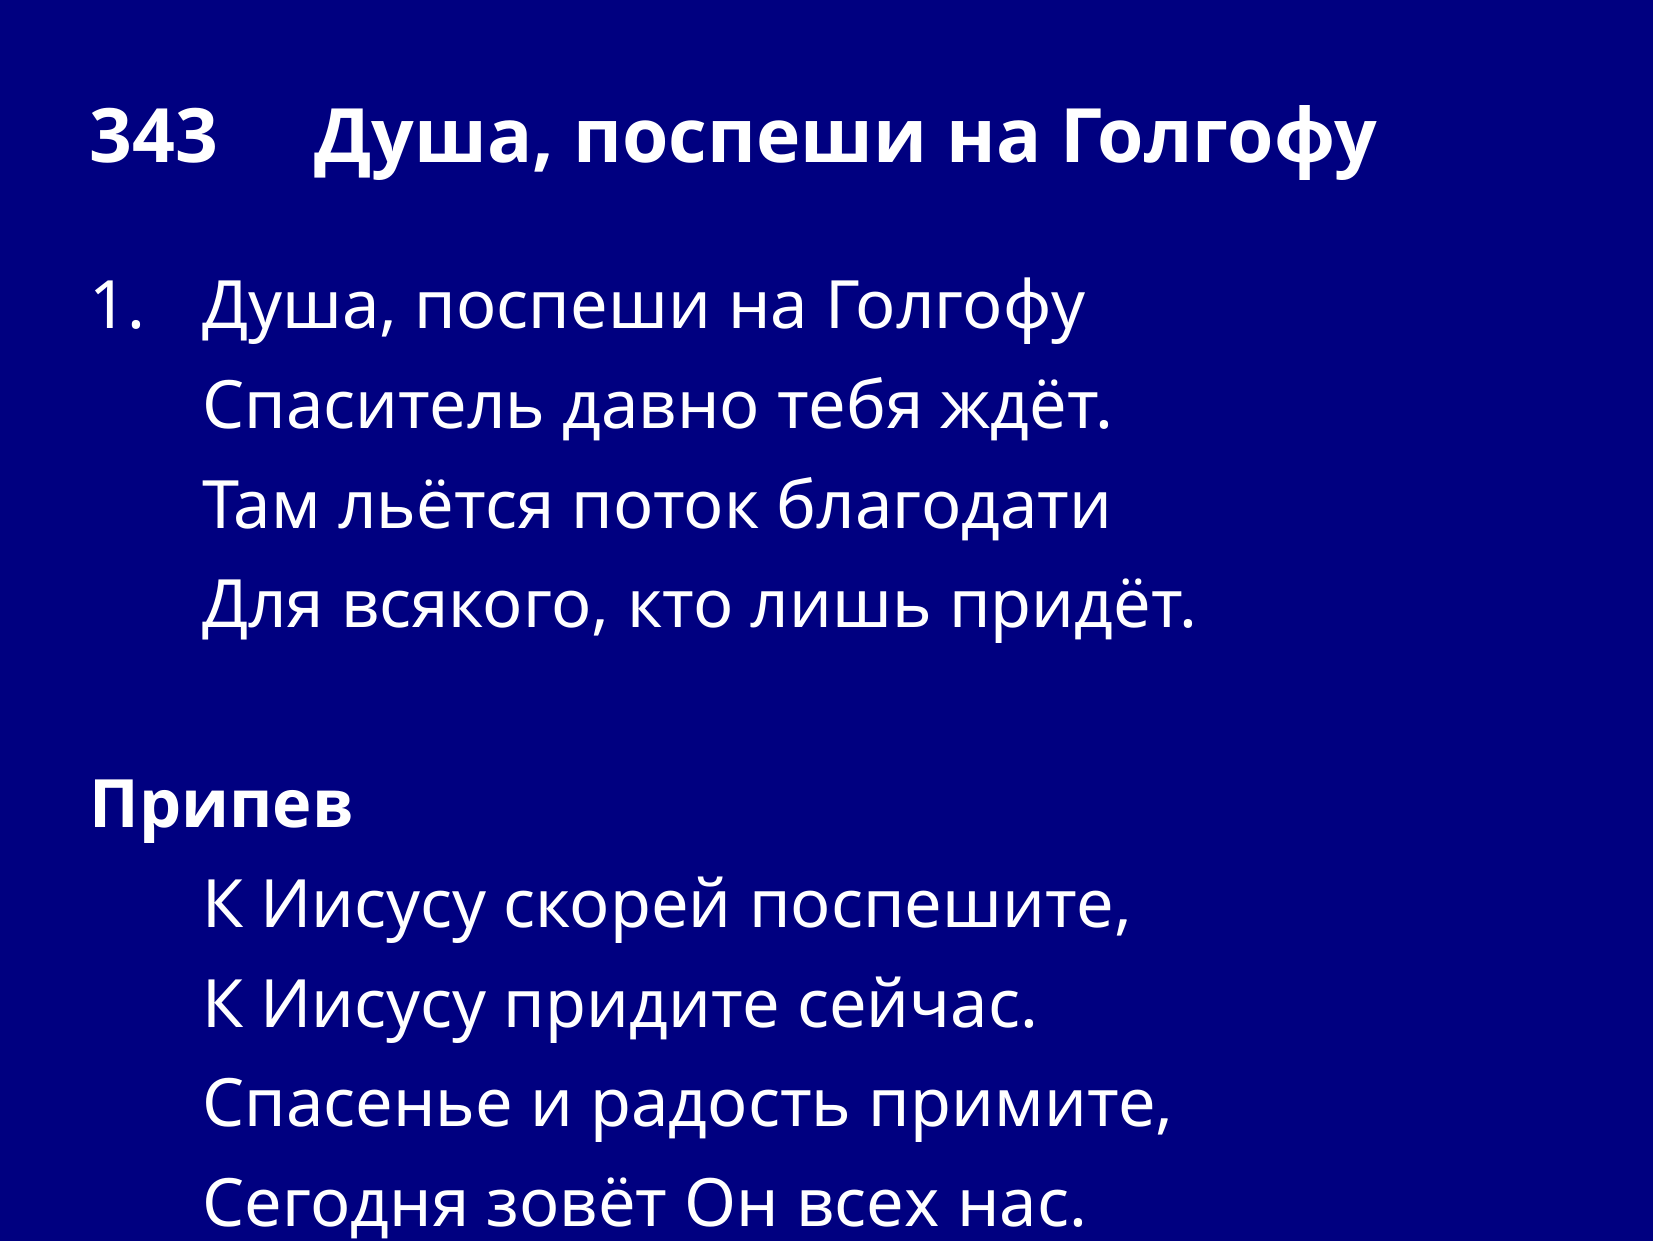

343	Душа, поспеши на Голгофу
1.	Душа, поспеши на Голгофу
	Спаситель давно тебя ждёт.
	Там льётся поток благодати
	Для всякого, кто лишь придёт.
Припев
	К Иисусу скорей поспешите,
	К Иисусу придите сейчас.
	Спасенье и радость примите,
	Сегодня зовёт Он всех нас.